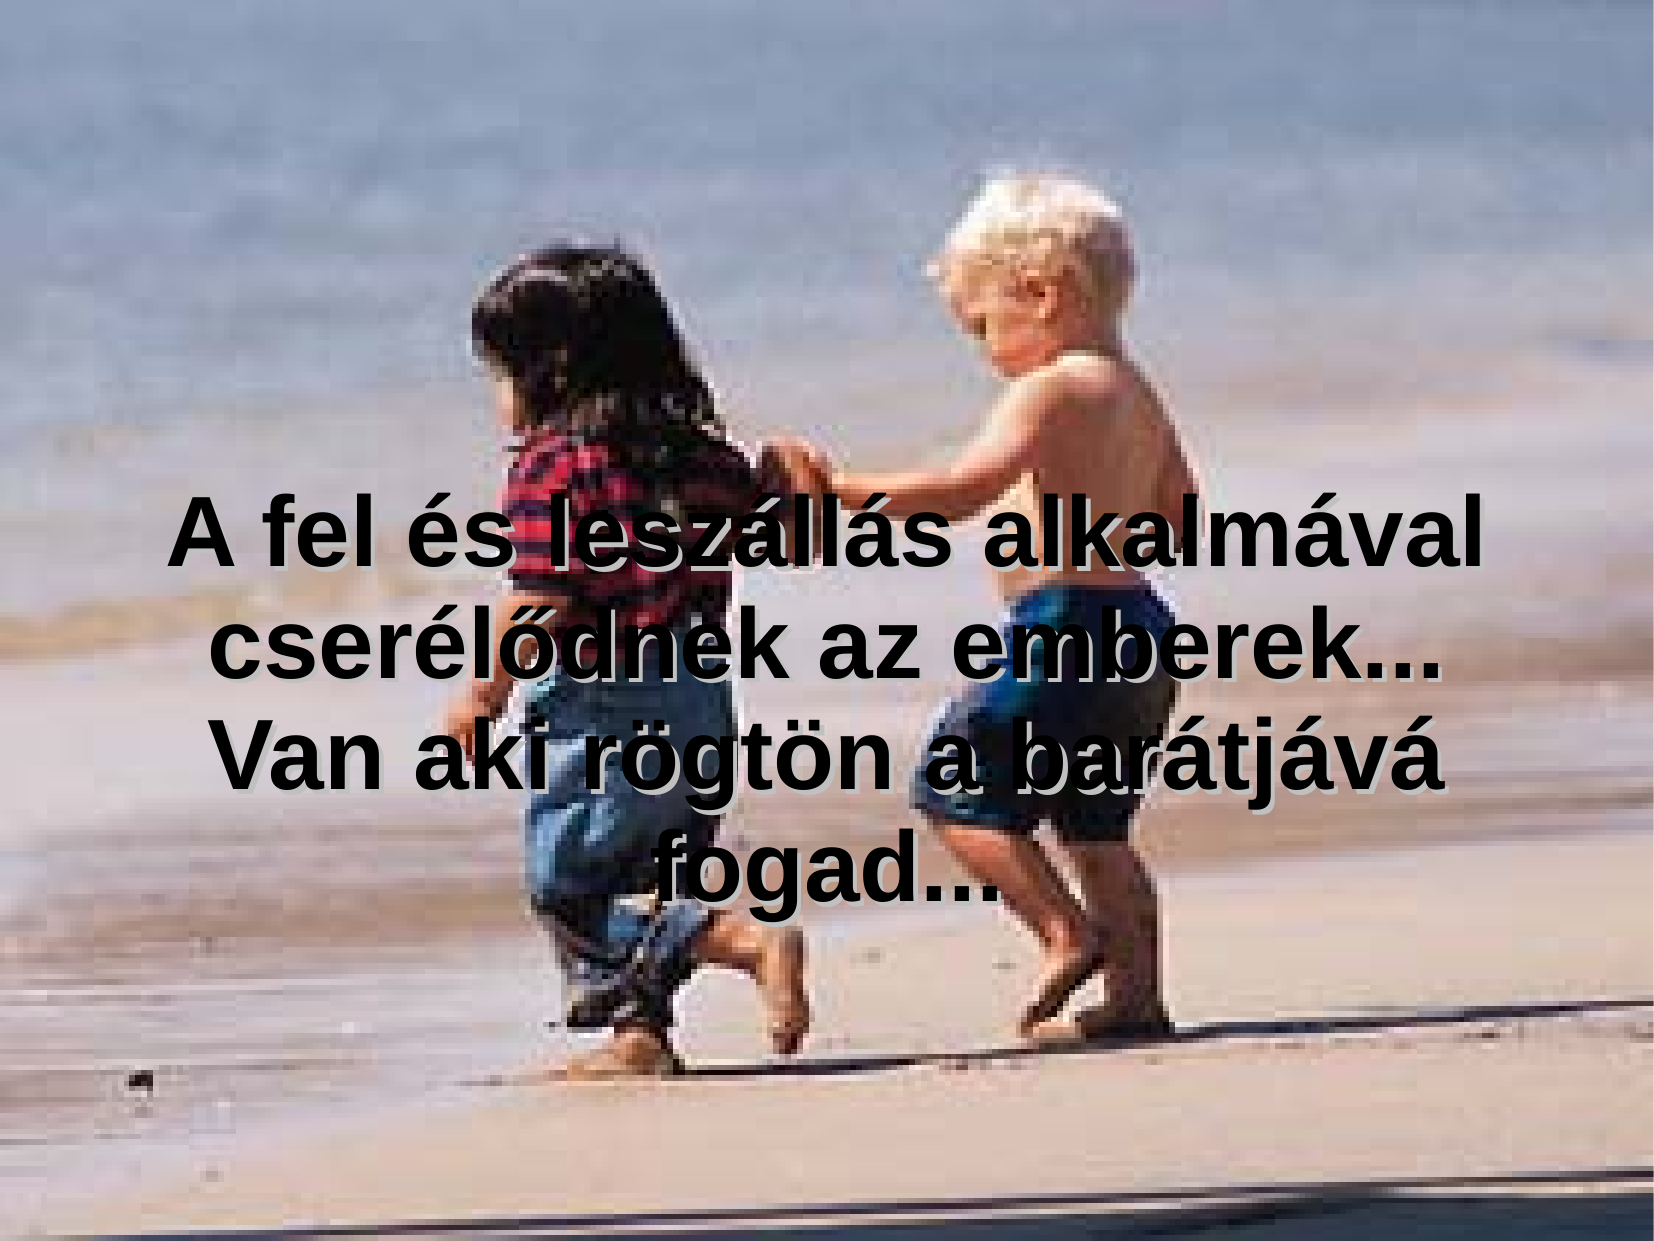

# A fel és leszállás alkalmával cserélődnek az emberek...
Van aki rögtön a barátjává fogad...